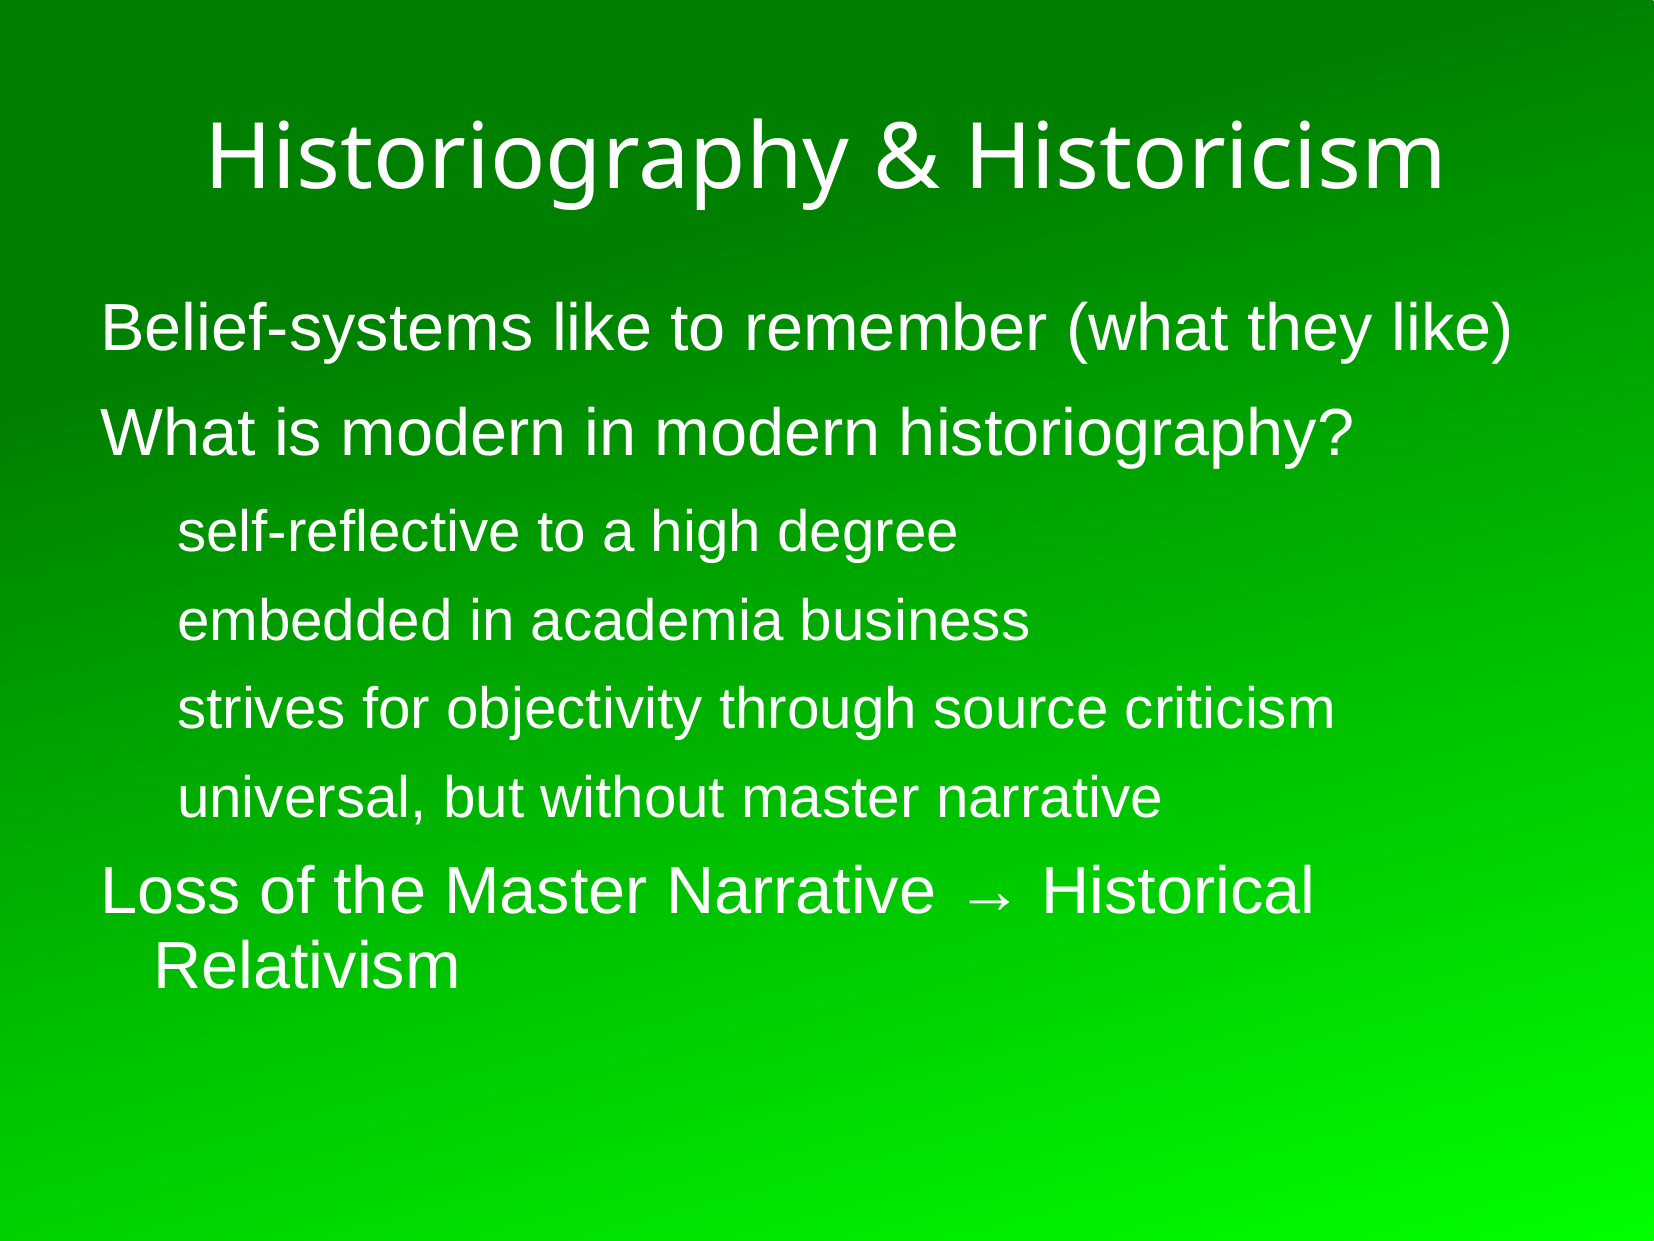

# Historiography & Historicism
Belief-systems like to remember (what they like)
What is modern in modern historiography?
self-reflective to a high degree
embedded in academia business
strives for objectivity through source criticism
universal, but without master narrative
Loss of the Master Narrative → Historical Relativism